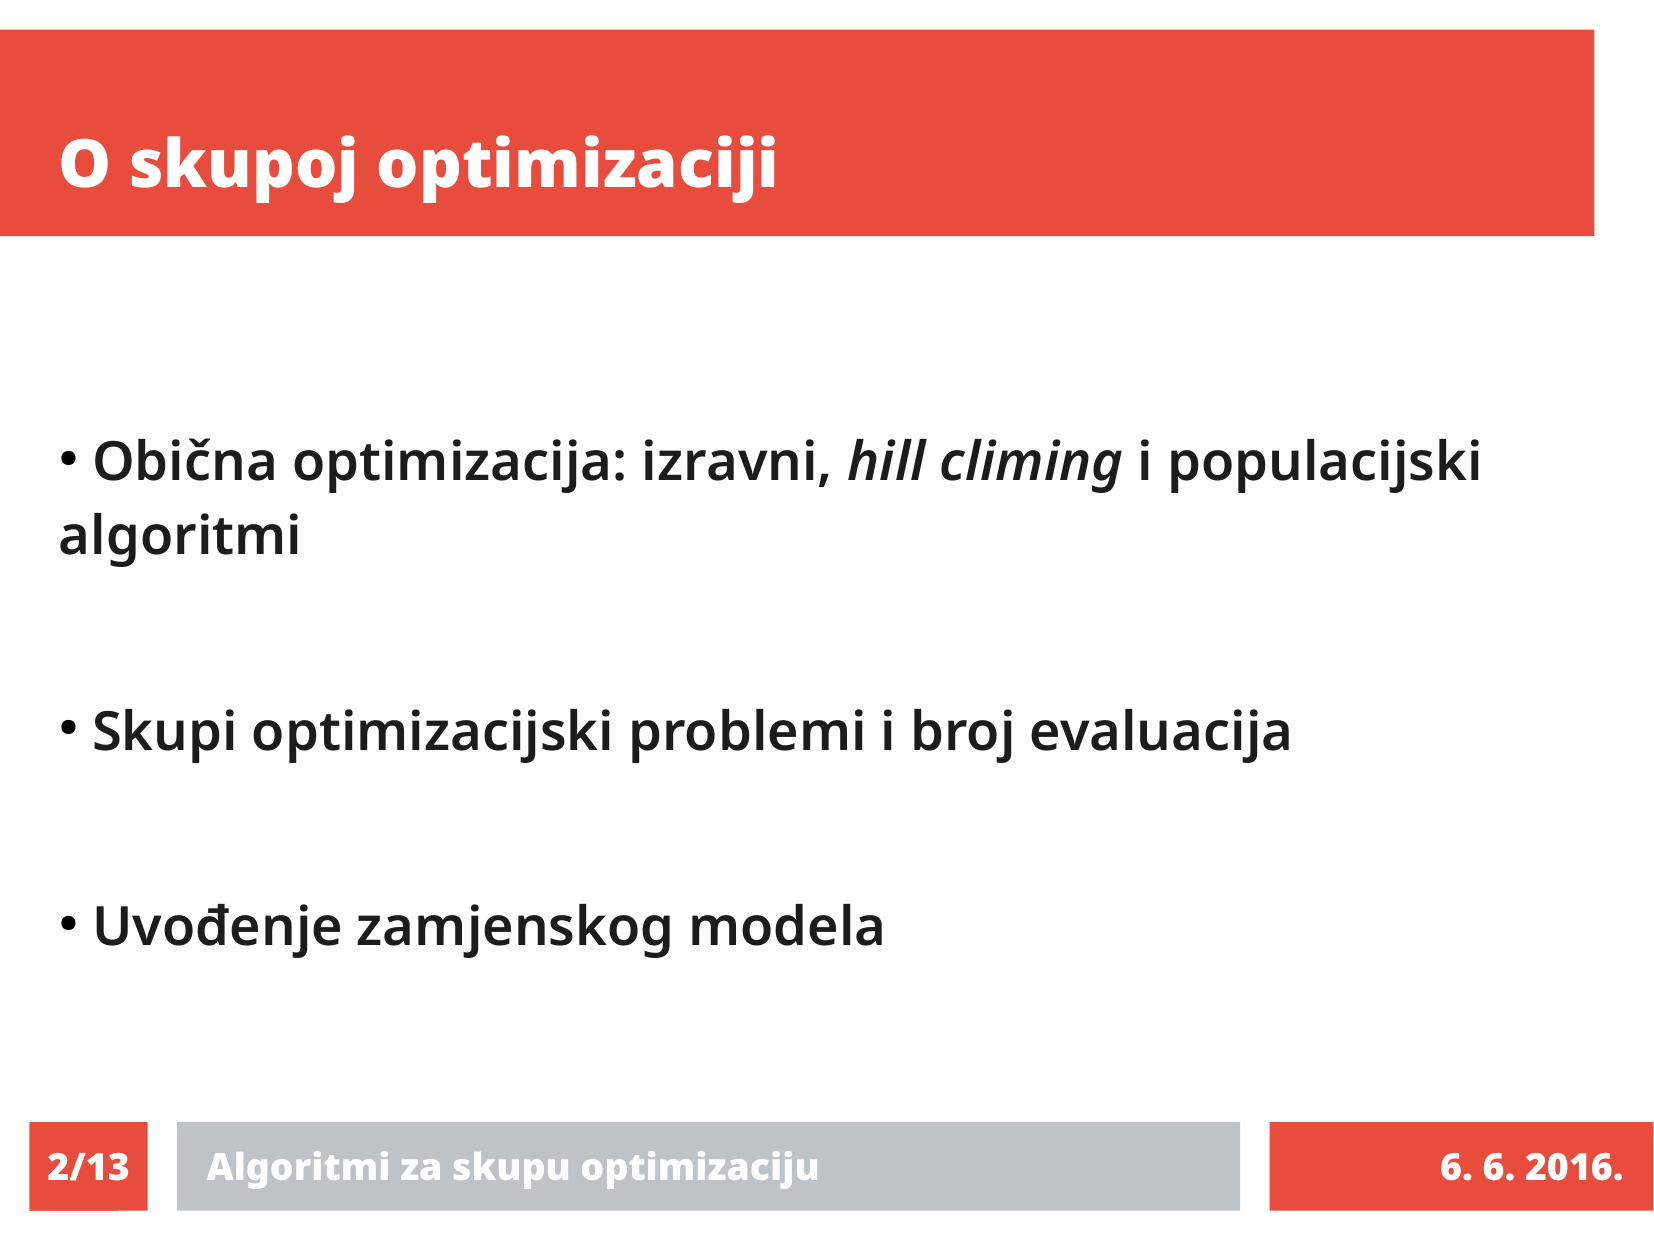

# O skupoj optimizaciji
 Obična optimizacija: izravni, hill climing i populacijski algoritmi
 Skupi optimizacijski problemi i broj evaluacija
 Uvođenje zamjenskog modela
2
Algoritmi za skupu optimizaciju
6. 6. 2016.